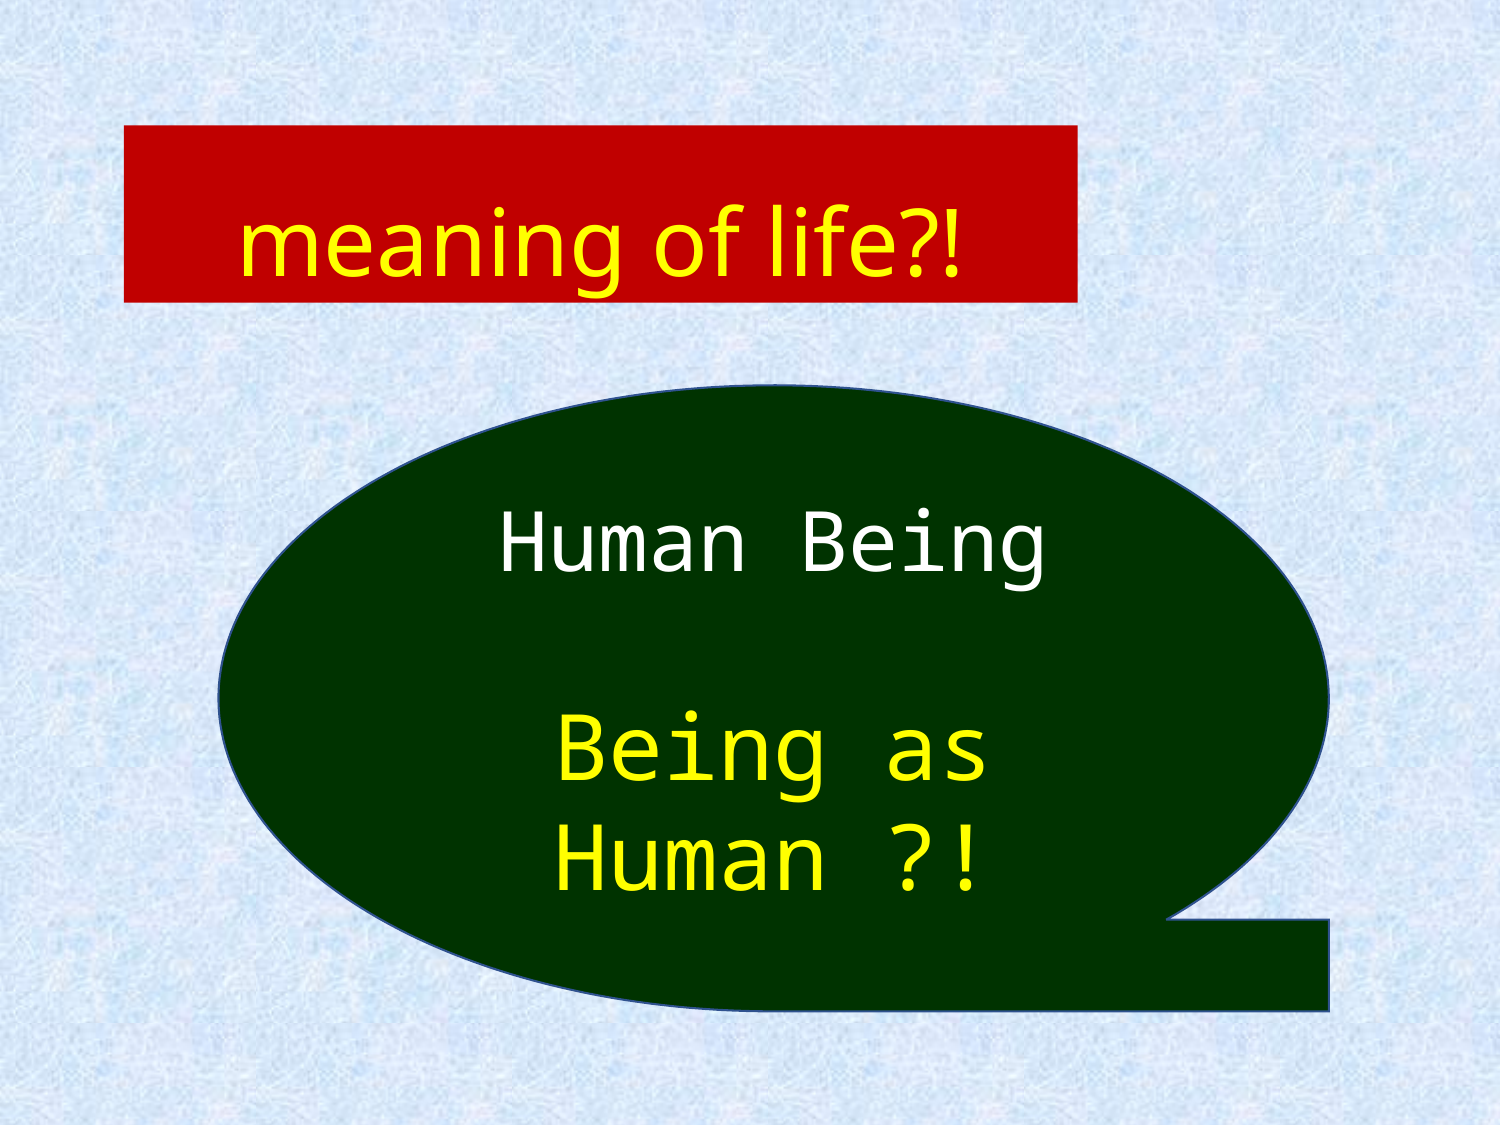

# meaning of life?!
Human Being
Being as Human ?!